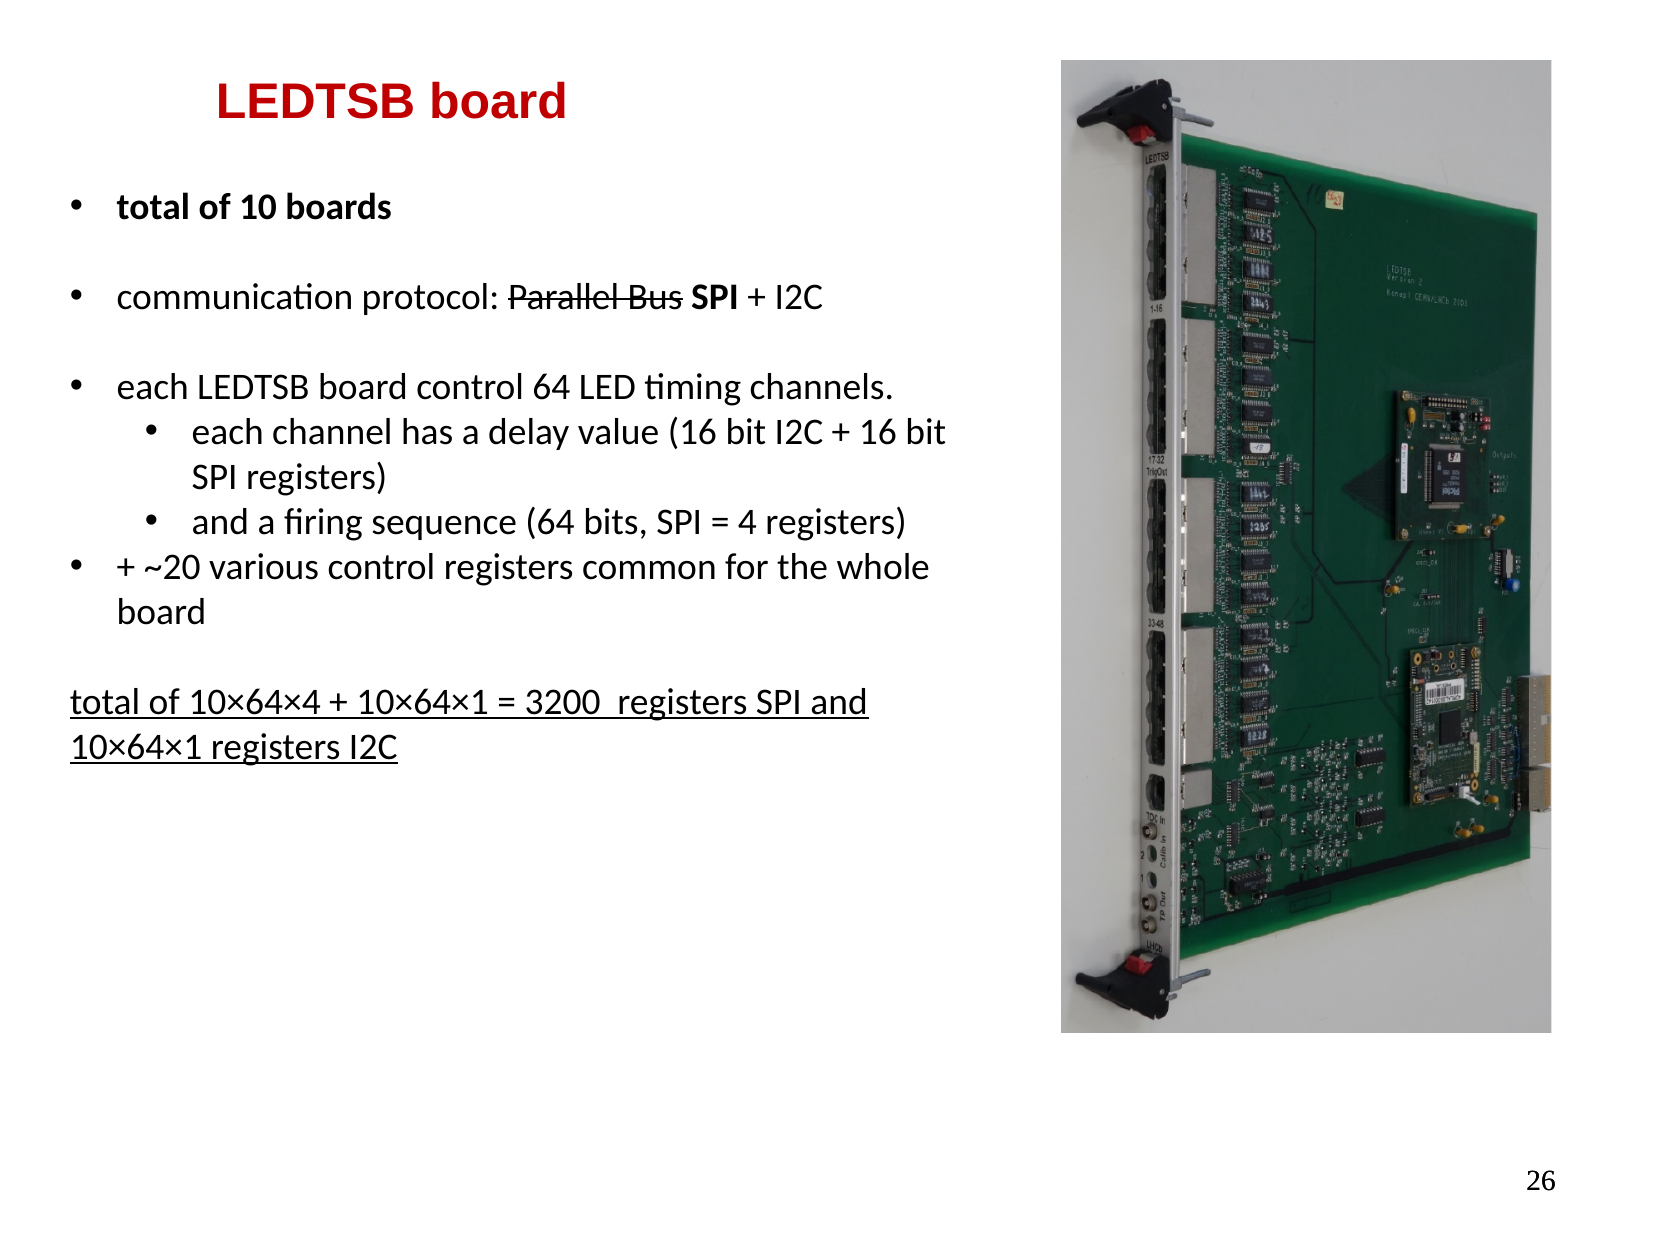

LEDTSB board
total of 10 boards
communication protocol: Parallel Bus SPI + I2C
each LEDTSB board control 64 LED timing channels.
each channel has a delay value (16 bit I2C + 16 bit SPI registers)
and a firing sequence (64 bits, SPI = 4 registers)
+ ~20 various control registers common for the whole board
total of 10×64×4 + 10×64×1 = 3200 registers SPI and 10×64×1 registers I2C
26